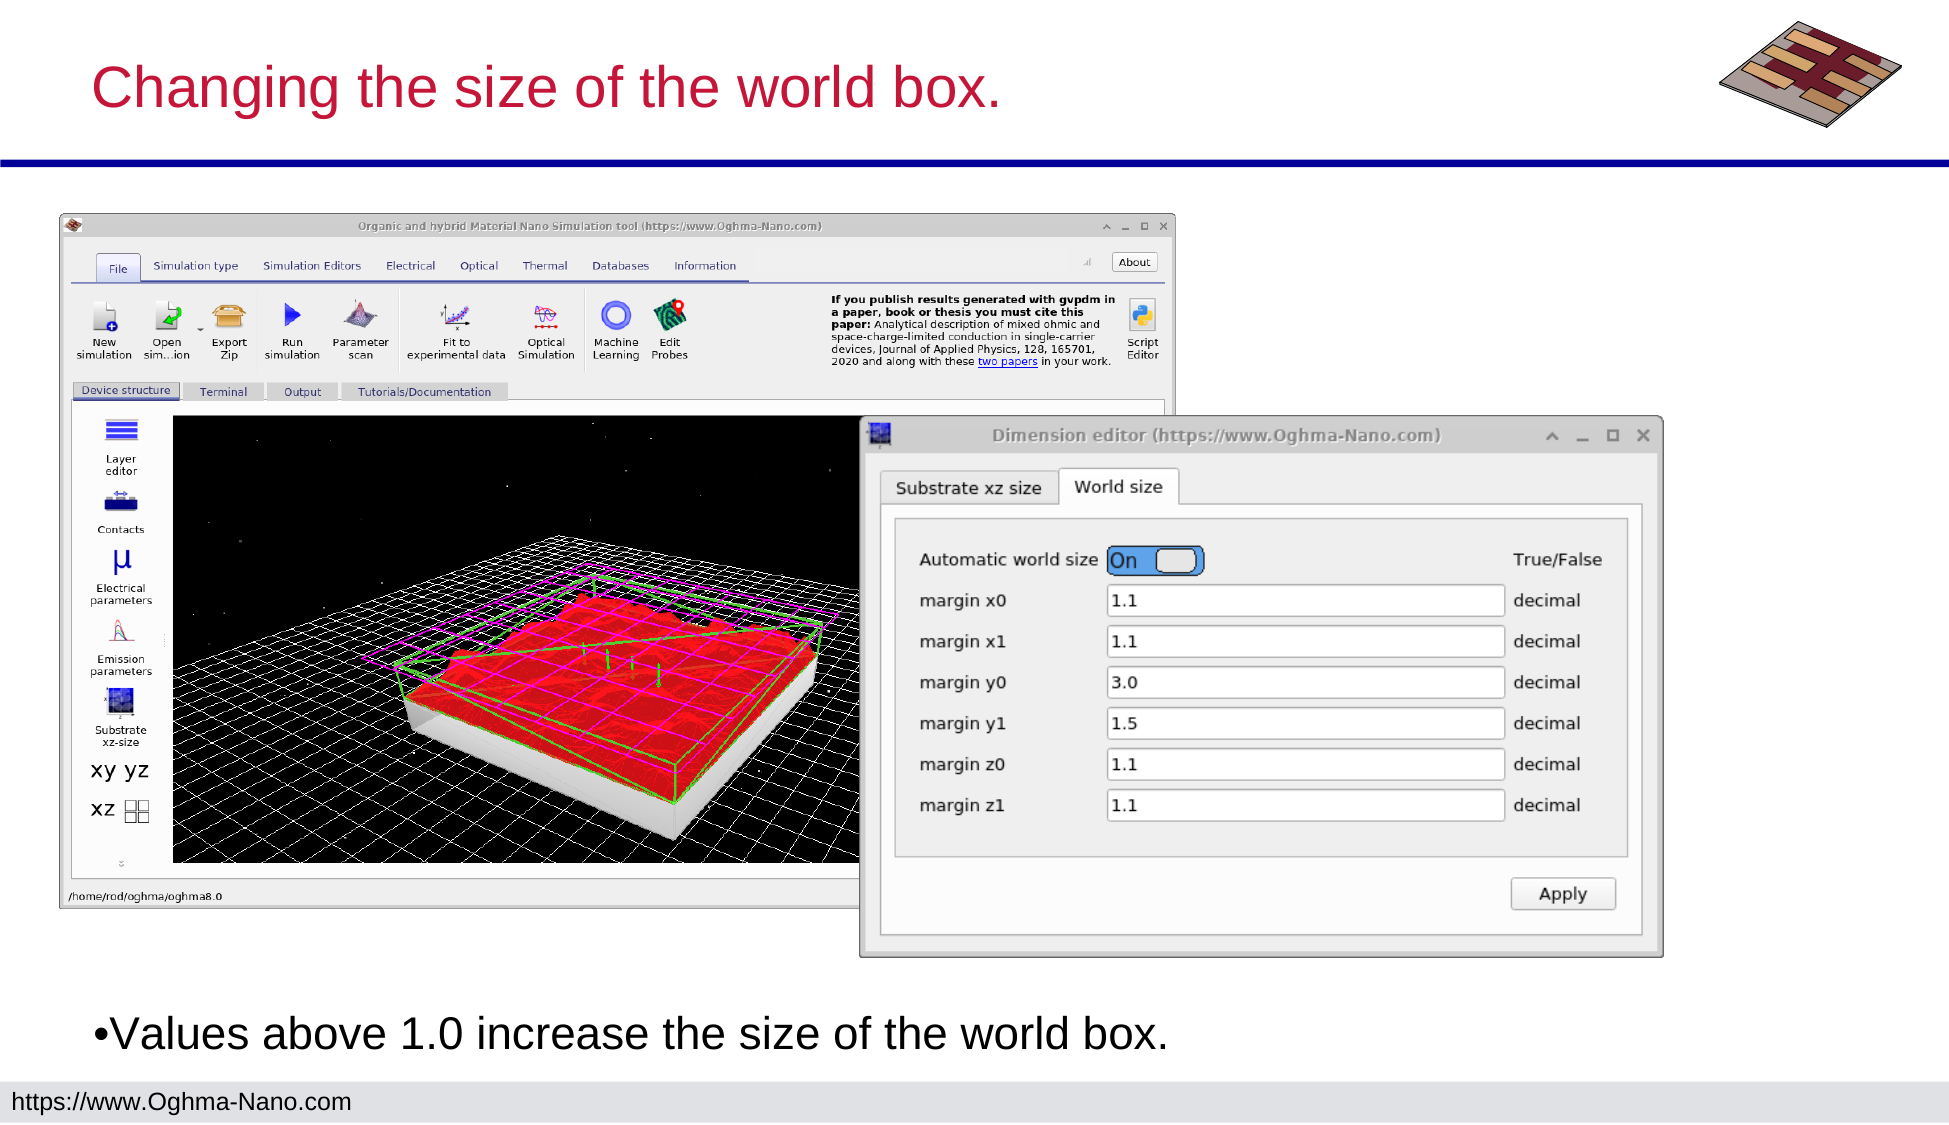

# Changing the size of the world box.
Values above 1.0 increase the size of the world box.